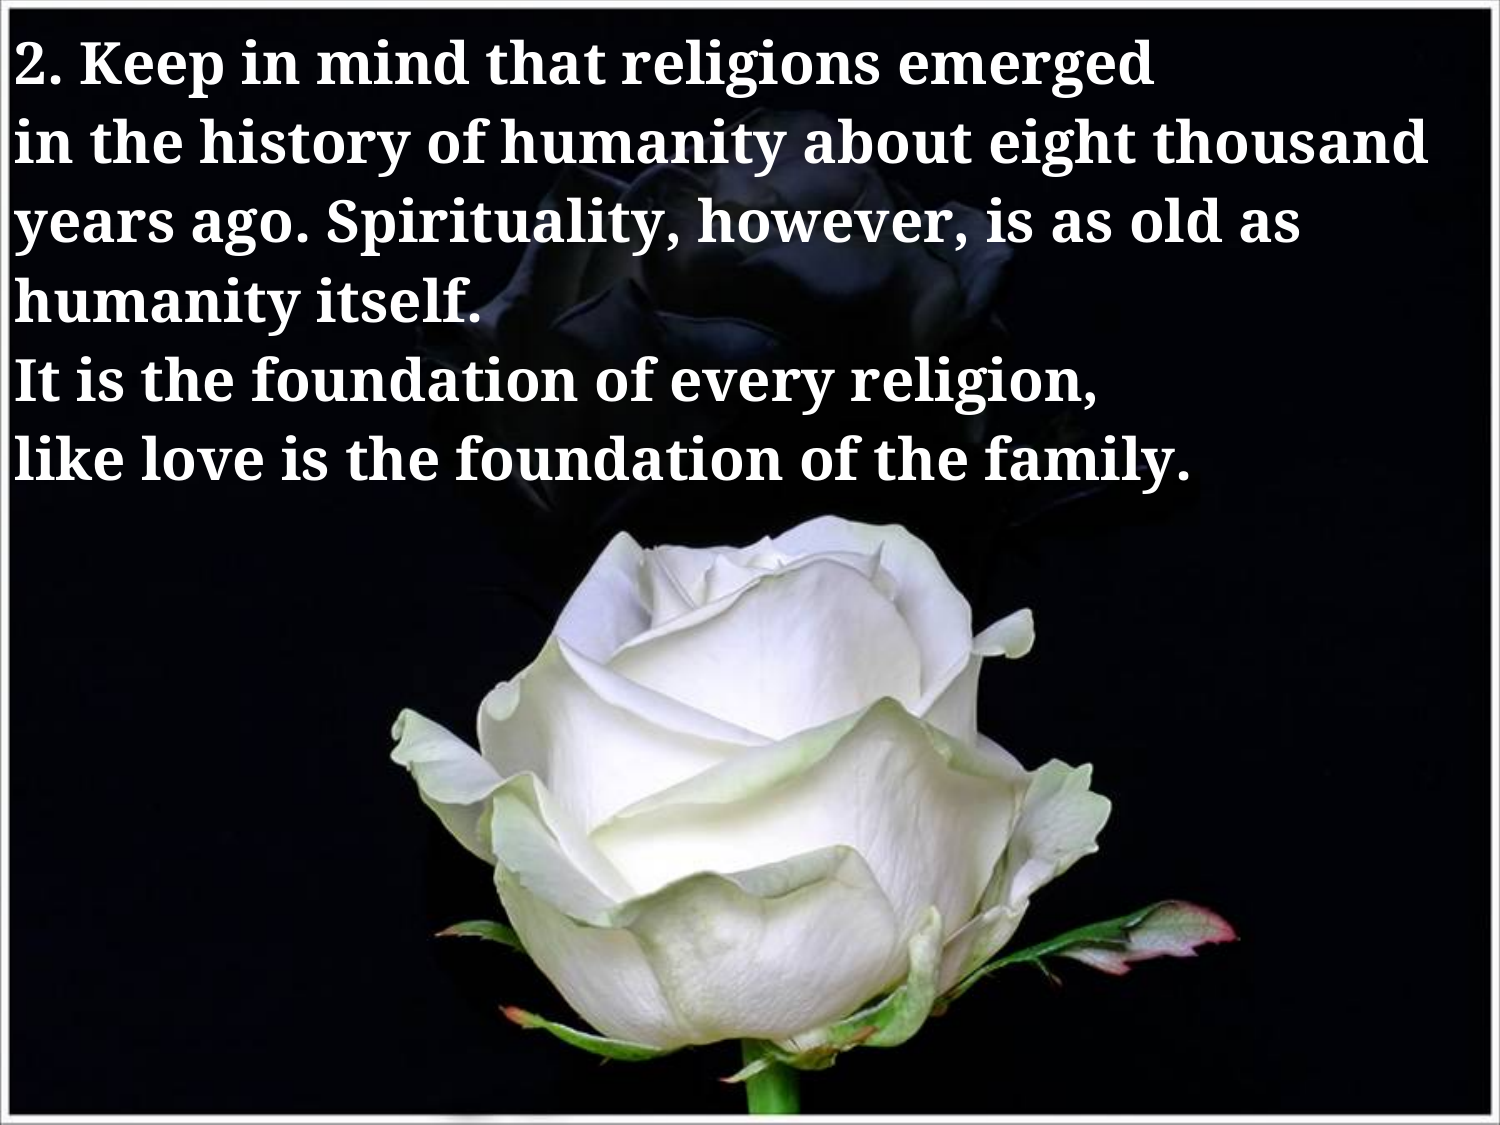

2. Keep in mind that religions emerged
in the history of humanity about eight thousand years ago. Spirituality, however, is as old as humanity itself.
It is the foundation of every religion,
like love is the foundation of the family.